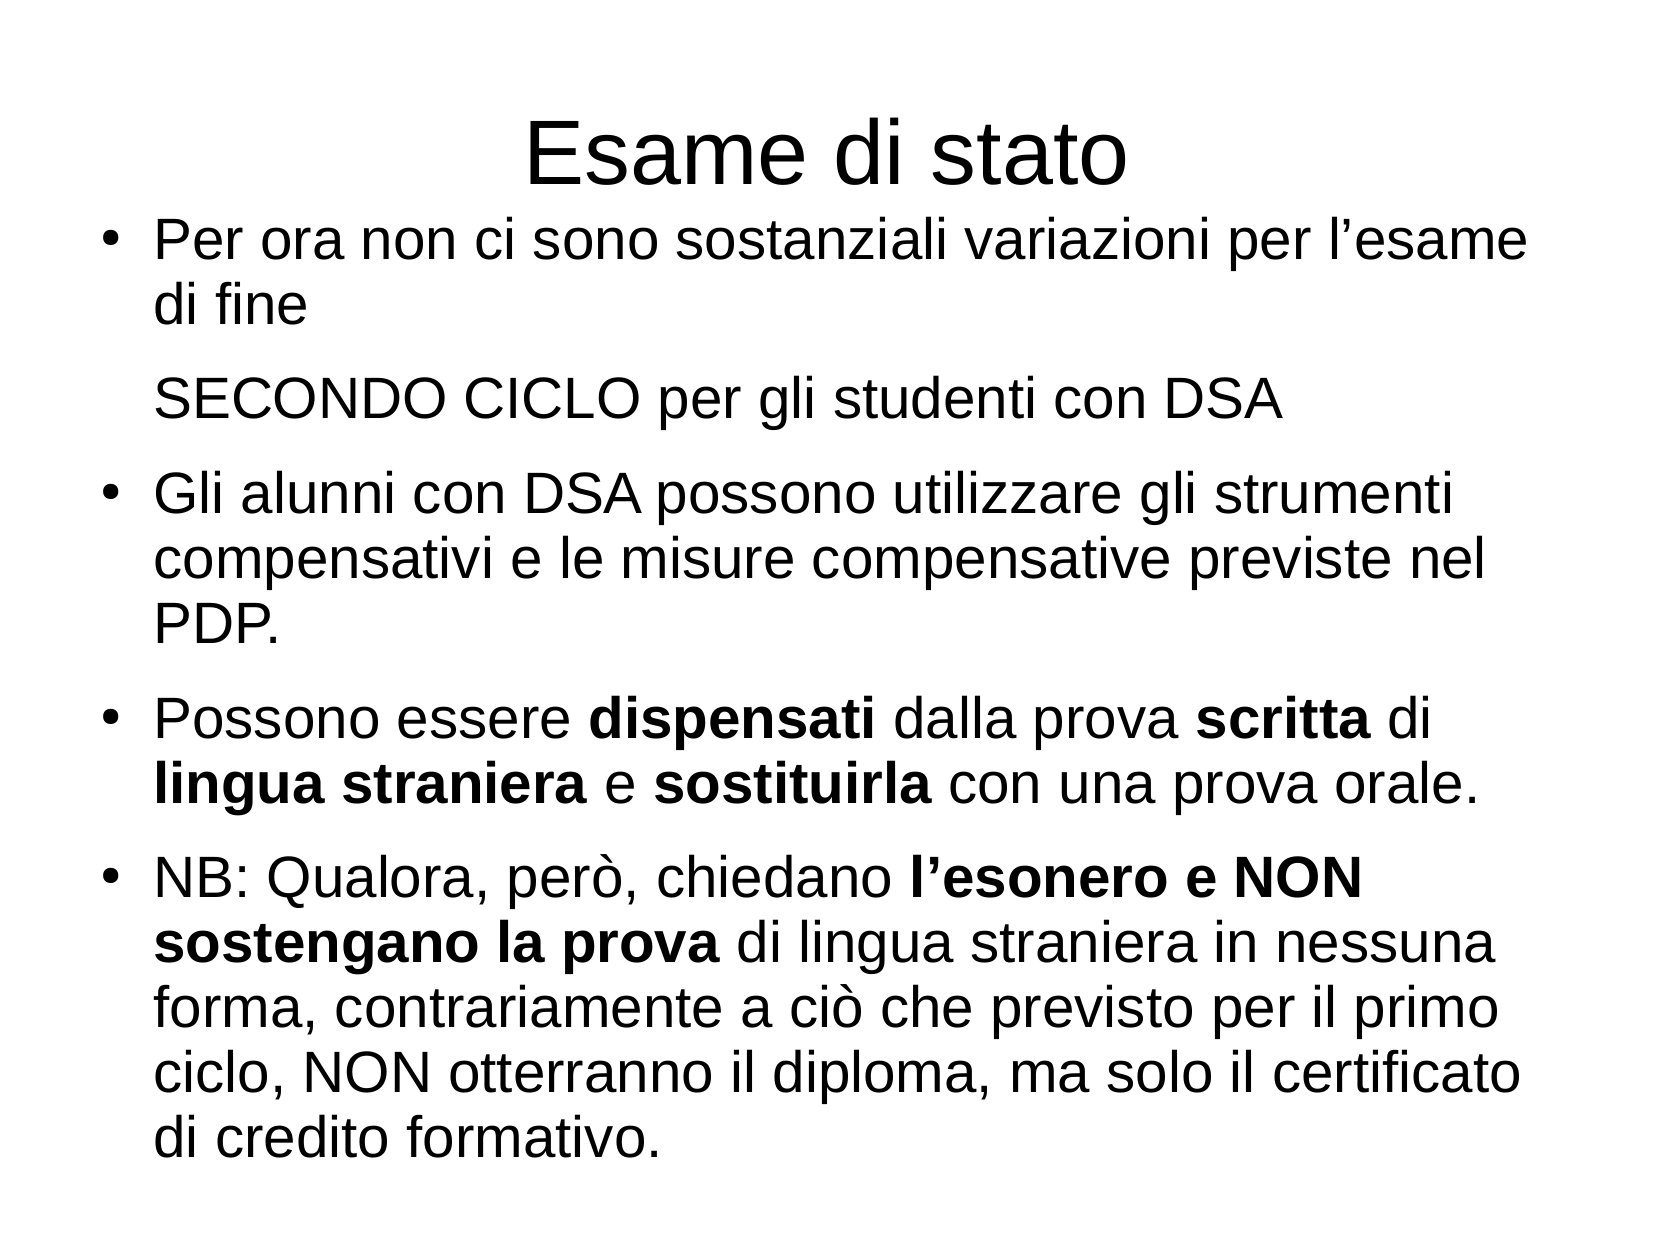

# Esame di stato
Per ora non ci sono sostanziali variazioni per l’esame di fine
SECONDO CICLO per gli studenti con DSA
Gli alunni con DSA possono utilizzare gli strumenti compensativi e le misure compensative previste nel PDP.
Possono essere dispensati dalla prova scritta di lingua straniera e sostituirla con una prova orale.
NB: Qualora, però, chiedano l’esonero e NON sostengano la prova di lingua straniera in nessuna forma, contrariamente a ciò che previsto per il primo ciclo, NON otterranno il diploma, ma solo il certificato di credito formativo.